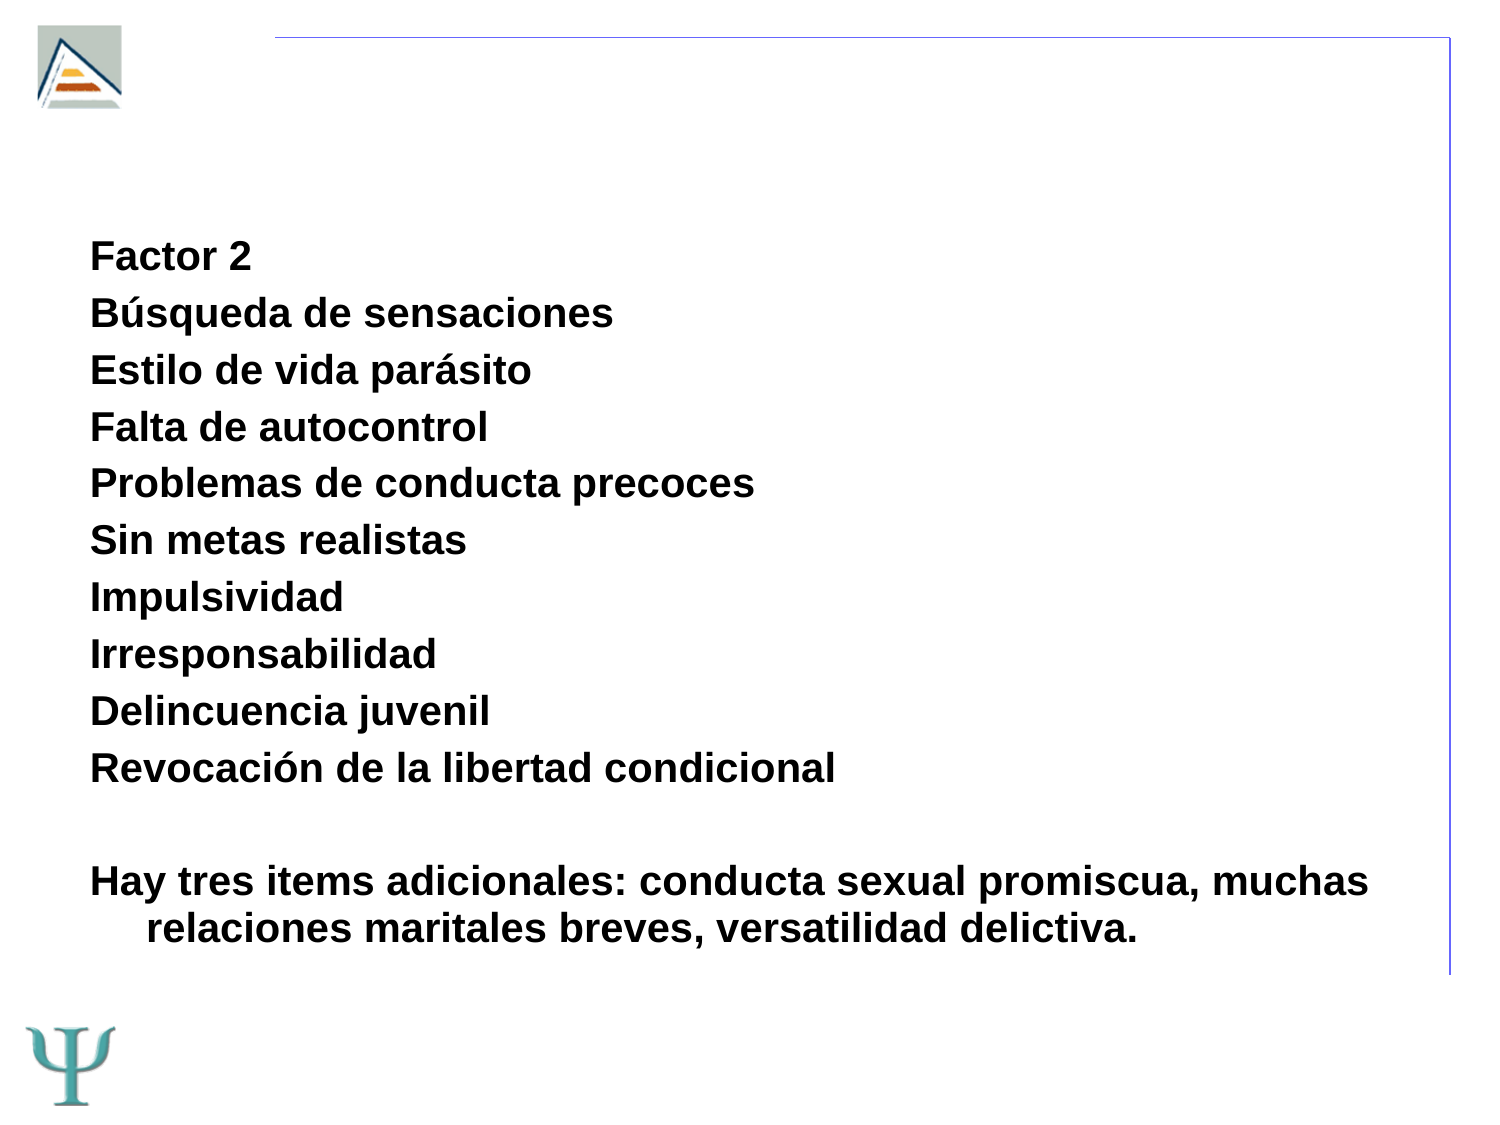

#
Factor 2
Búsqueda de sensaciones
Estilo de vida parásito
Falta de autocontrol
Problemas de conducta precoces
Sin metas realistas
Impulsividad
Irresponsabilidad
Delincuencia juvenil
Revocación de la libertad condicional
Hay tres items adicionales: conducta sexual promiscua, muchas relaciones maritales breves, versatilidad delictiva.